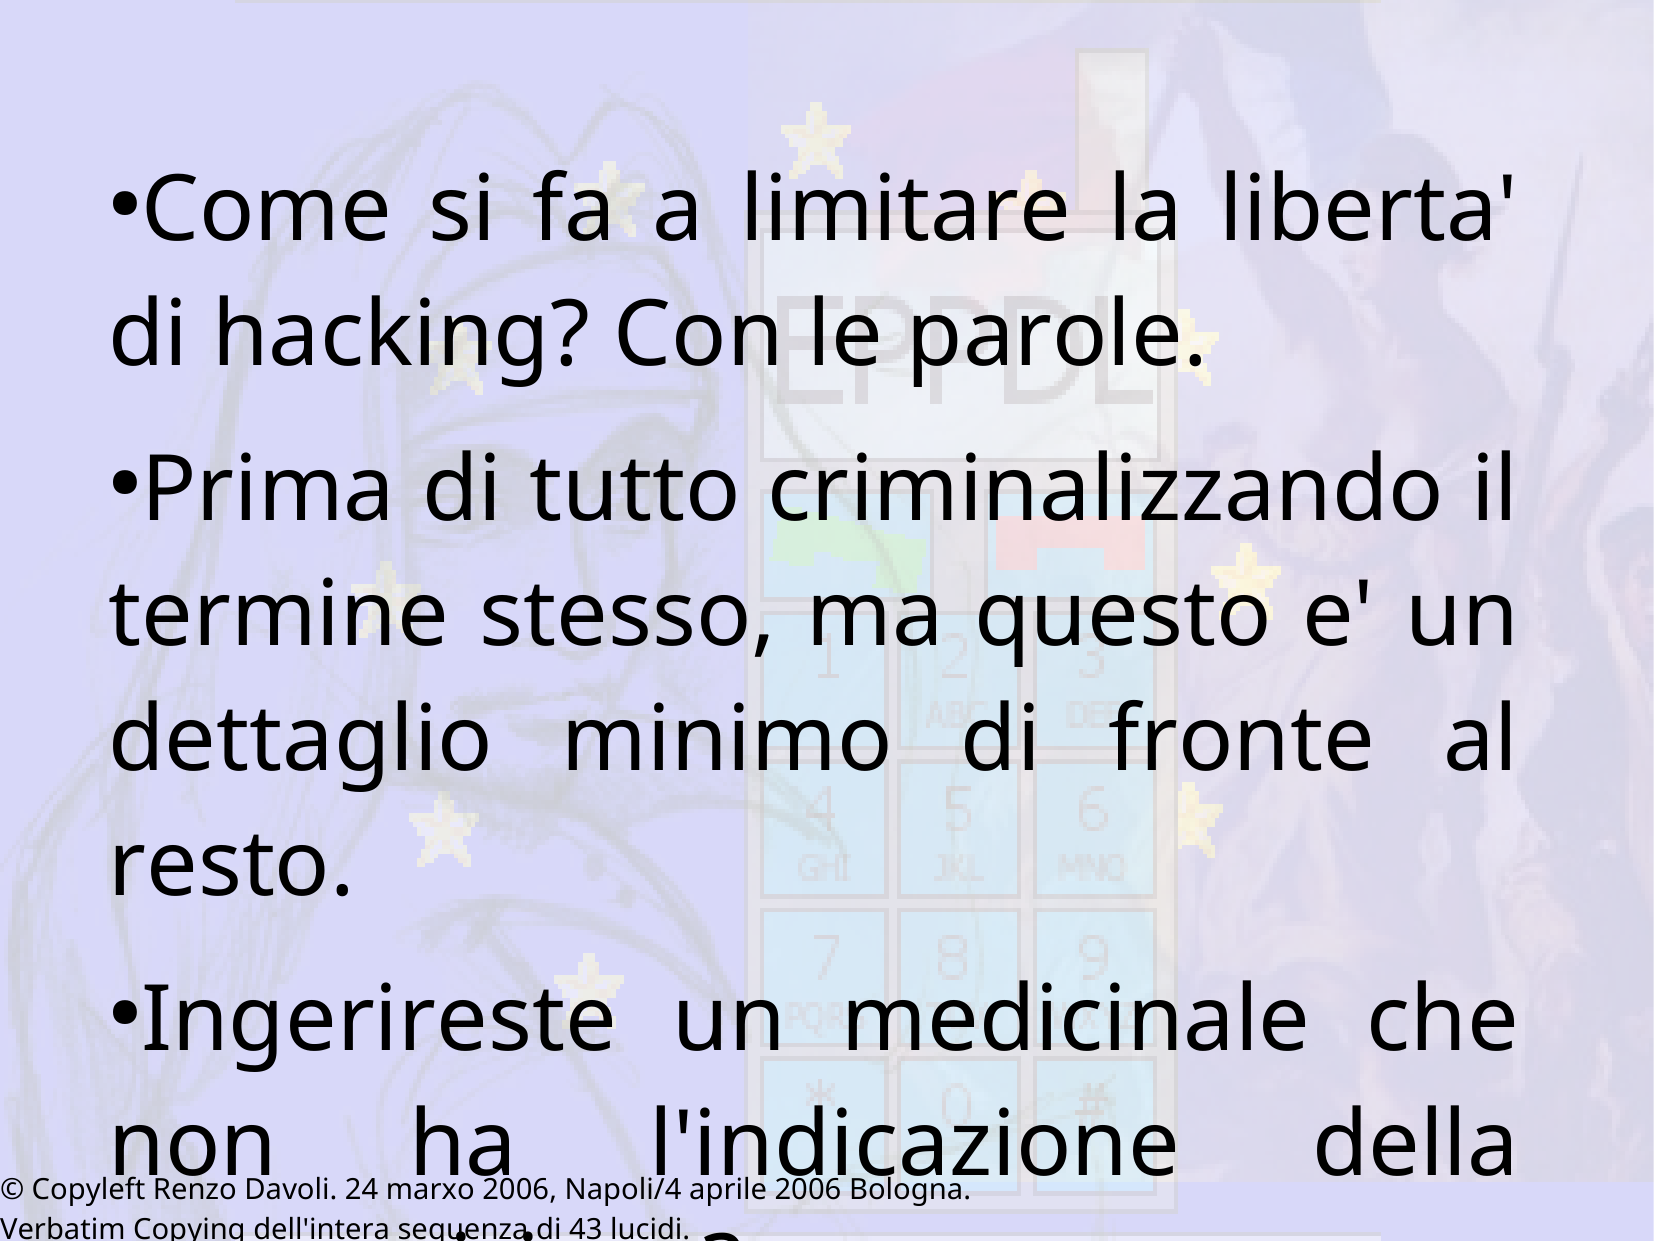

# Come si fa a limitare la liberta' di hacking? Con le parole.
Prima di tutto criminalizzando il termine stesso, ma questo e' un dettaglio minimo di fronte al resto.
Ingerireste un medicinale che non ha l'indicazione della composizione?
.... eppure a molti appare normale usare software proprietario